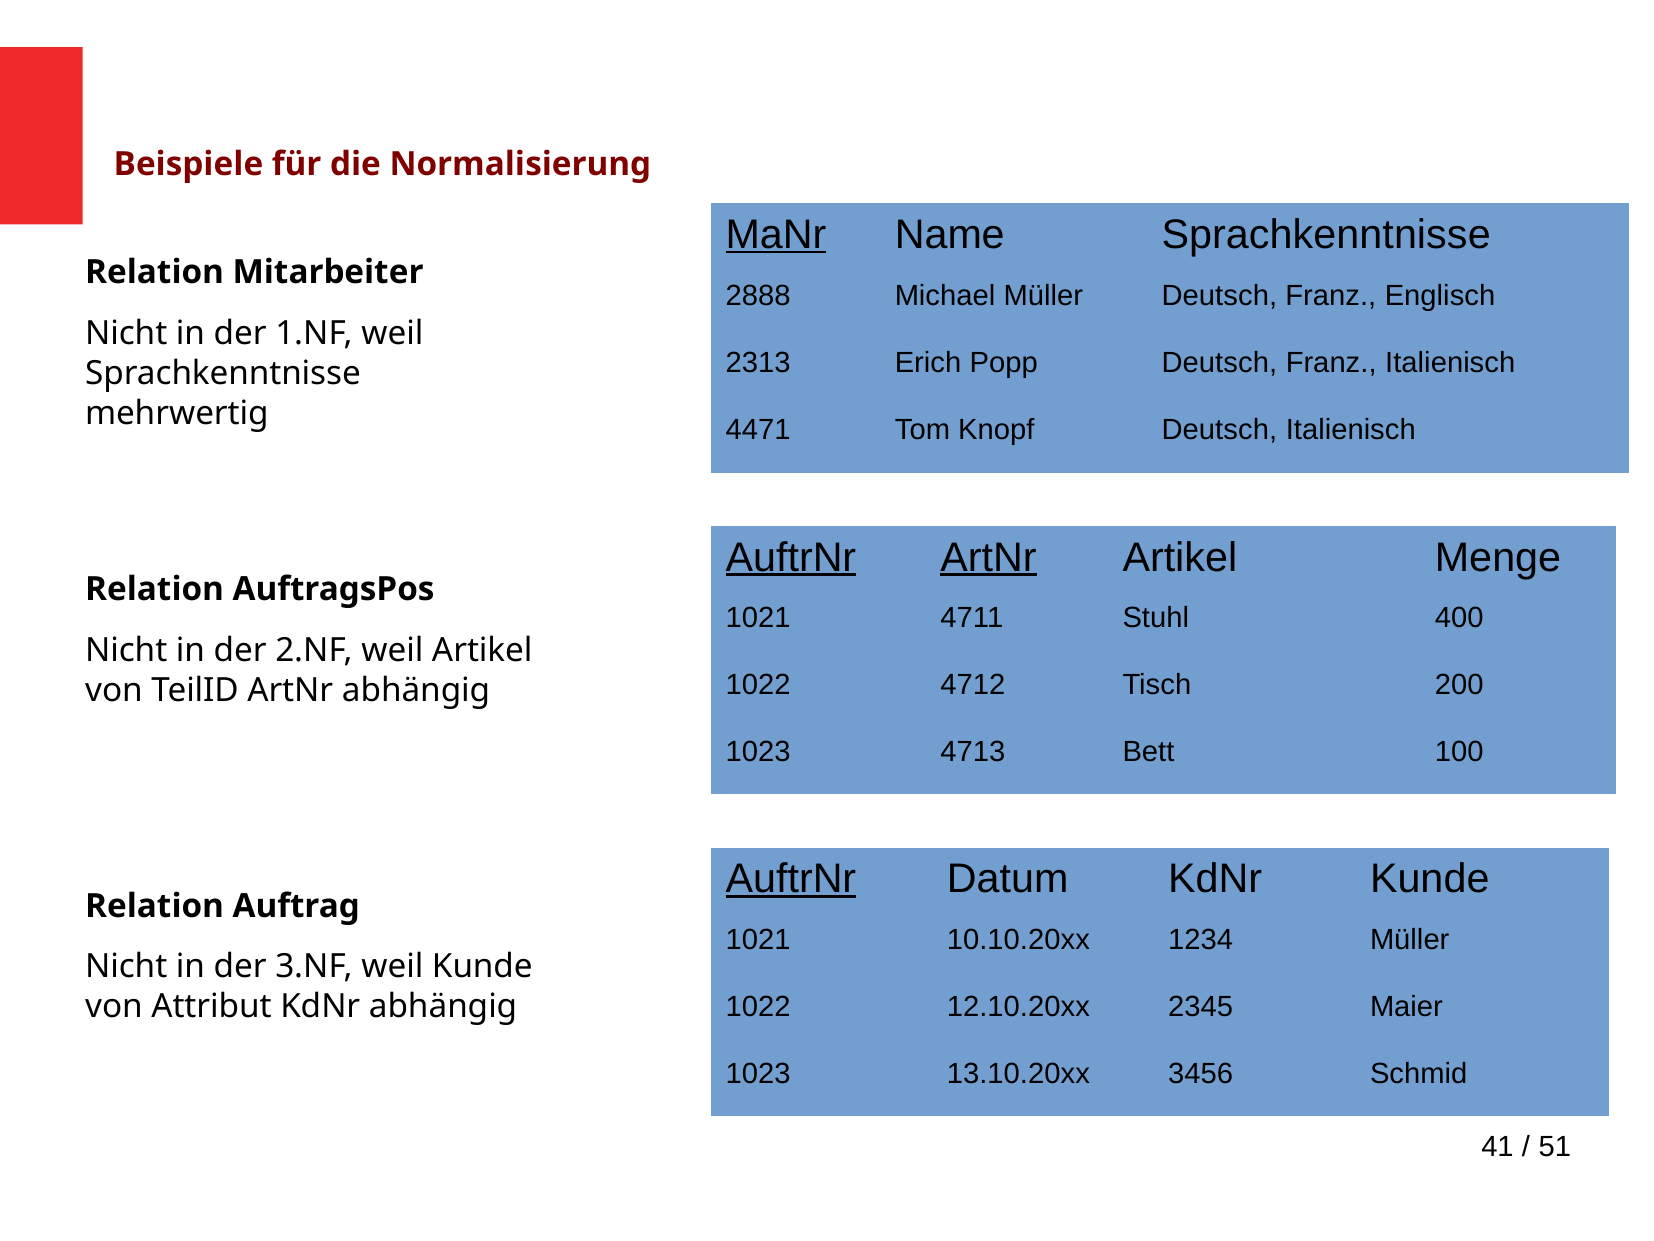

# Beispiele für die Normalisierung
| MaNr | Name | Sprachkenntnisse |
| --- | --- | --- |
| 2888 | Michael Müller | Deutsch, Franz., Englisch |
| 2313 | Erich Popp | Deutsch, Franz., Italienisch |
| 4471 | Tom Knopf | Deutsch, Italienisch |
Relation Mitarbeiter
Nicht in der 1.NF, weil Sprachkenntnisse mehrwertig
| AuftrNr | ArtNr | Artikel | Menge |
| --- | --- | --- | --- |
| 1021 | 4711 | Stuhl | 400 |
| 1022 | 4712 | Tisch | 200 |
| 1023 | 4713 | Bett | 100 |
Relation AuftragsPos
Nicht in der 2.NF, weil Artikel von TeilID ArtNr abhängig
| AuftrNr | Datum | KdNr | Kunde |
| --- | --- | --- | --- |
| 1021 | 10.10.20xx | 1234 | Müller |
| 1022 | 12.10.20xx | 2345 | Maier |
| 1023 | 13.10.20xx | 3456 | Schmid |
Relation Auftrag
Nicht in der 3.NF, weil Kunde von Attribut KdNr abhängig
41
© Hochschule Kempten / Prof.Dr.Arthur Kolb
Folie